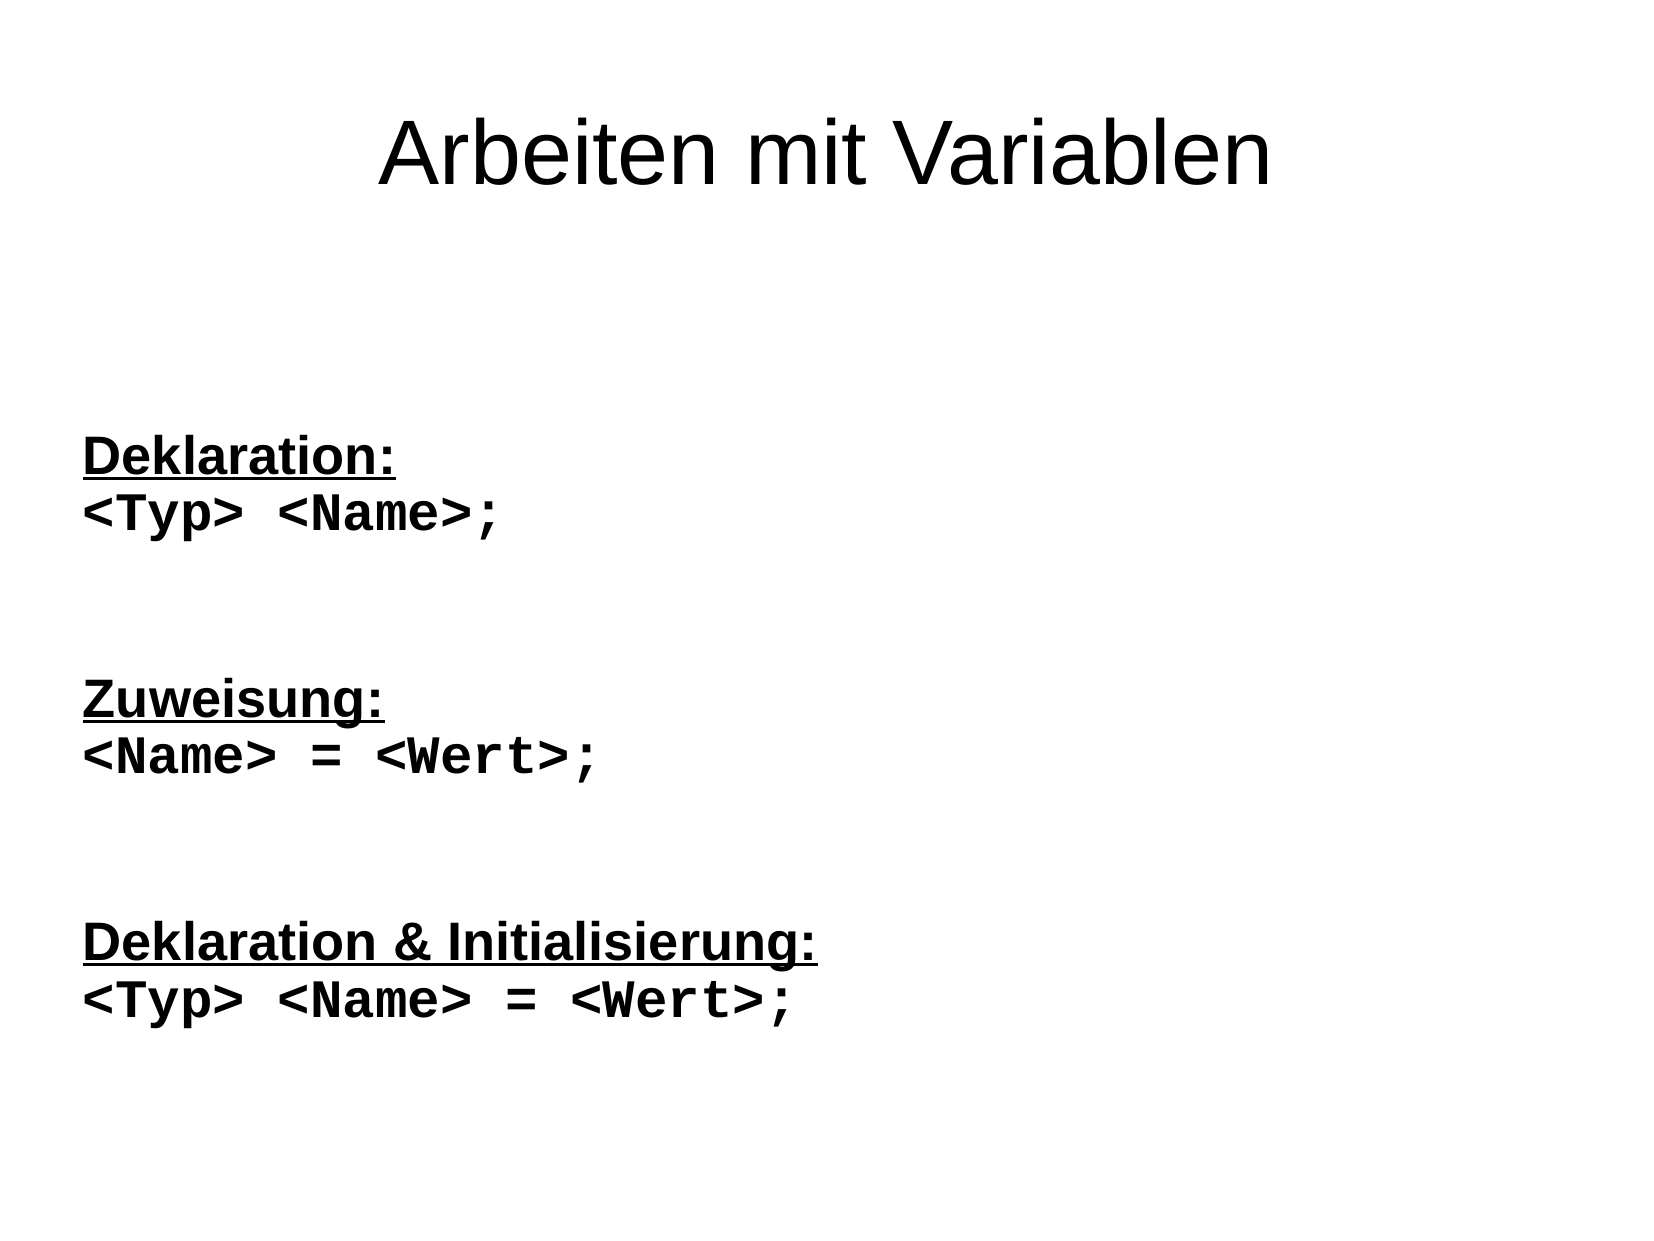

# Arbeiten mit Variablen
Deklaration:
<Typ> <Name>;
Zuweisung:
<Name> = <Wert>;
Deklaration & Initialisierung:
<Typ> <Name> = <Wert>;